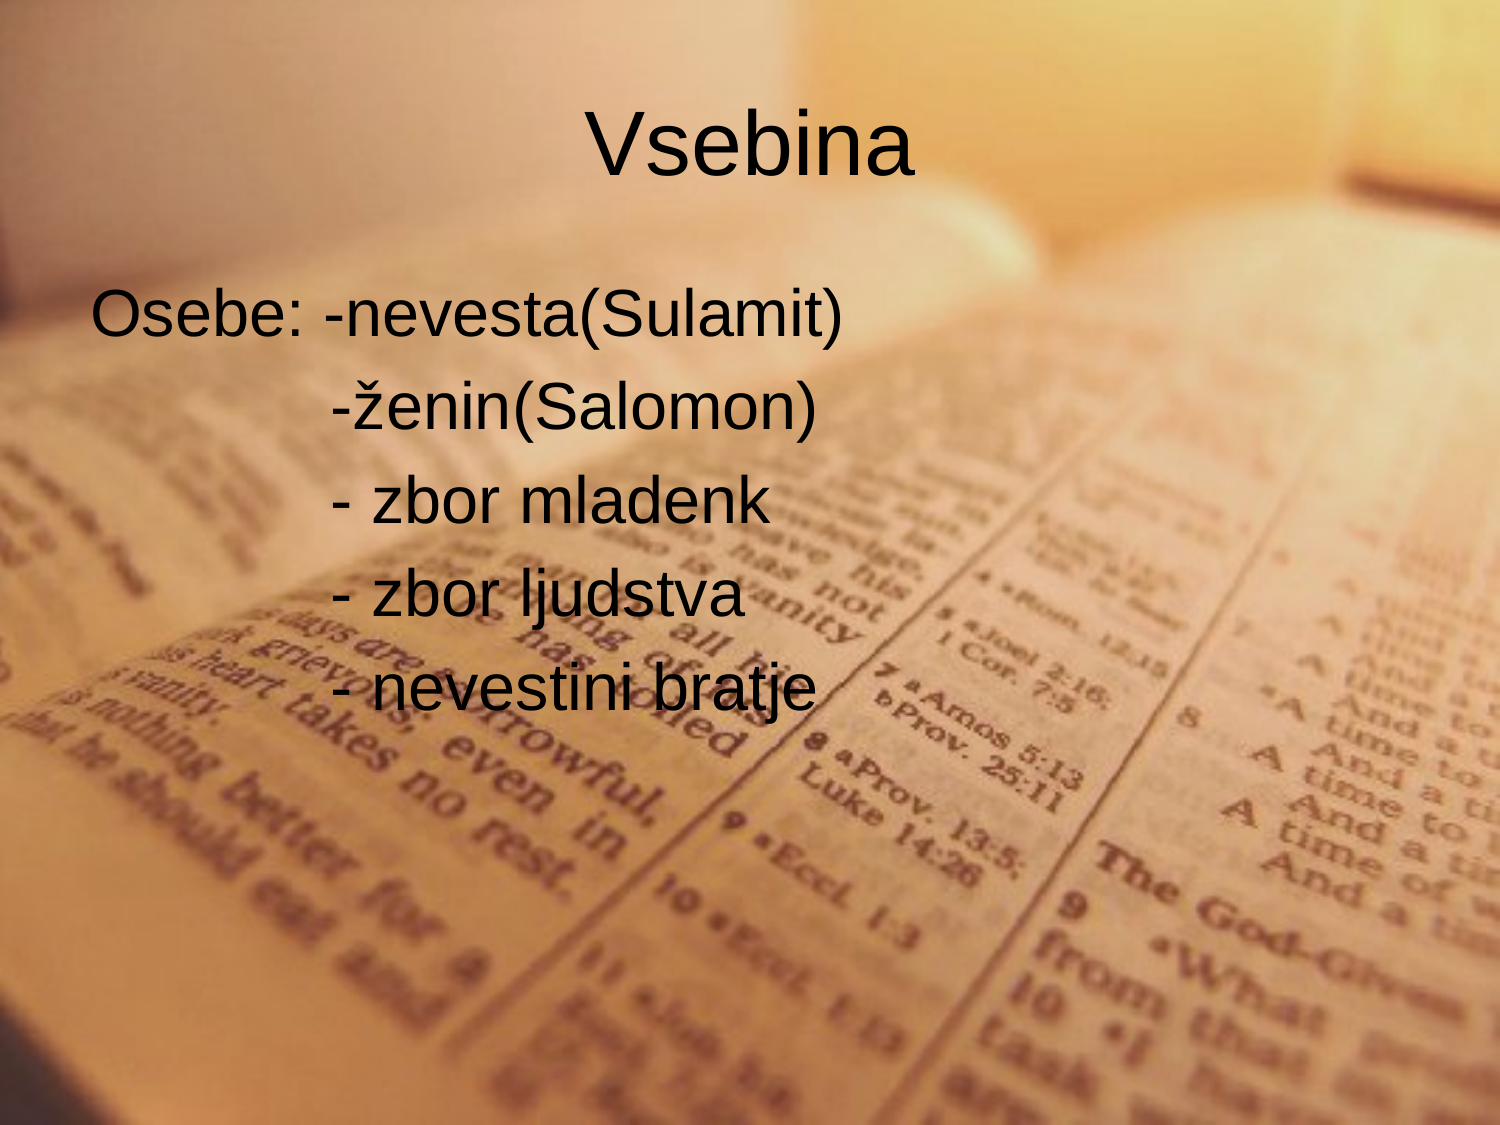

# Vsebina
Osebe: -nevesta(Sulamit)
 -ženin(Salomon)
 - zbor mladenk
 - zbor ljudstva
 - nevestini bratje